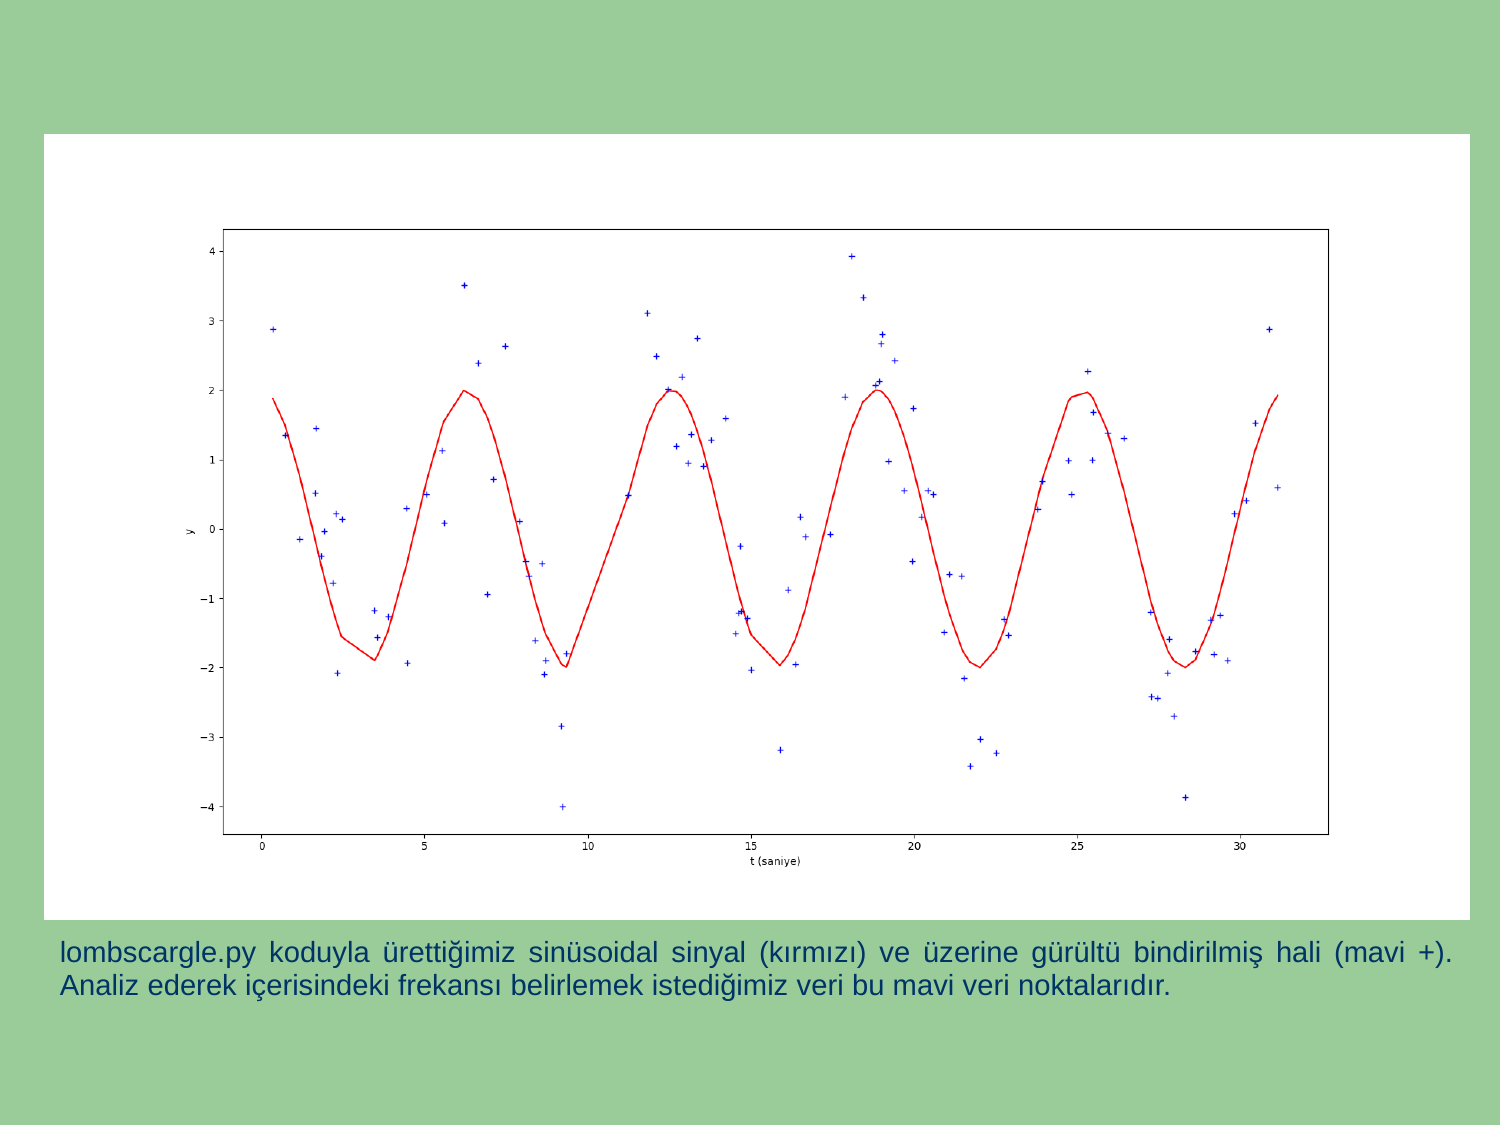

lombscargle.py koduyla ürettiğimiz sinüsoidal sinyal (kırmızı) ve üzerine gürültü bindirilmiş hali (mavi +). Analiz ederek içerisindeki frekansı belirlemek istediğimiz veri bu mavi veri noktalarıdır.